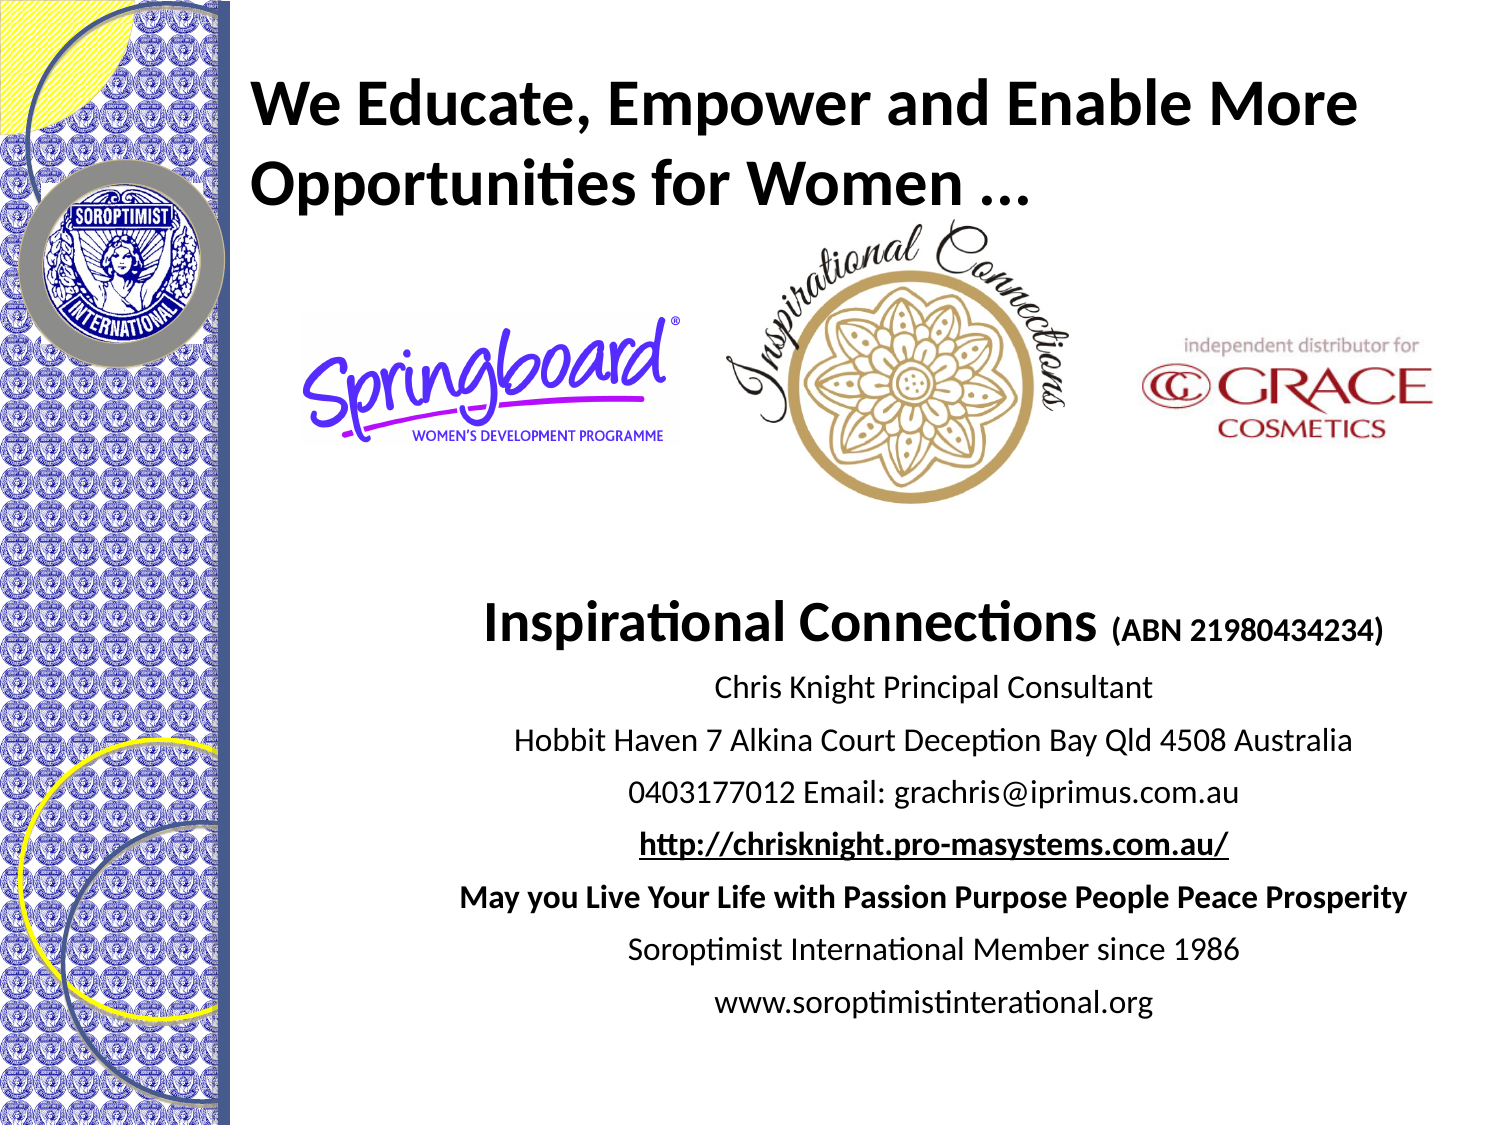

# We Educate, Empower and Enable More Opportunities for Women ...
Inspirational Connections (ABN 21980434234)
Chris Knight Principal Consultant
Hobbit Haven 7 Alkina Court Deception Bay Qld 4508 Australia
0403177012 Email: grachris@iprimus.com.au
http://chrisknight.pro-masystems.com.au/
May you Live Your Life with Passion Purpose People Peace Prosperity
Soroptimist International Member since 1986
www.soroptimistinterational.org